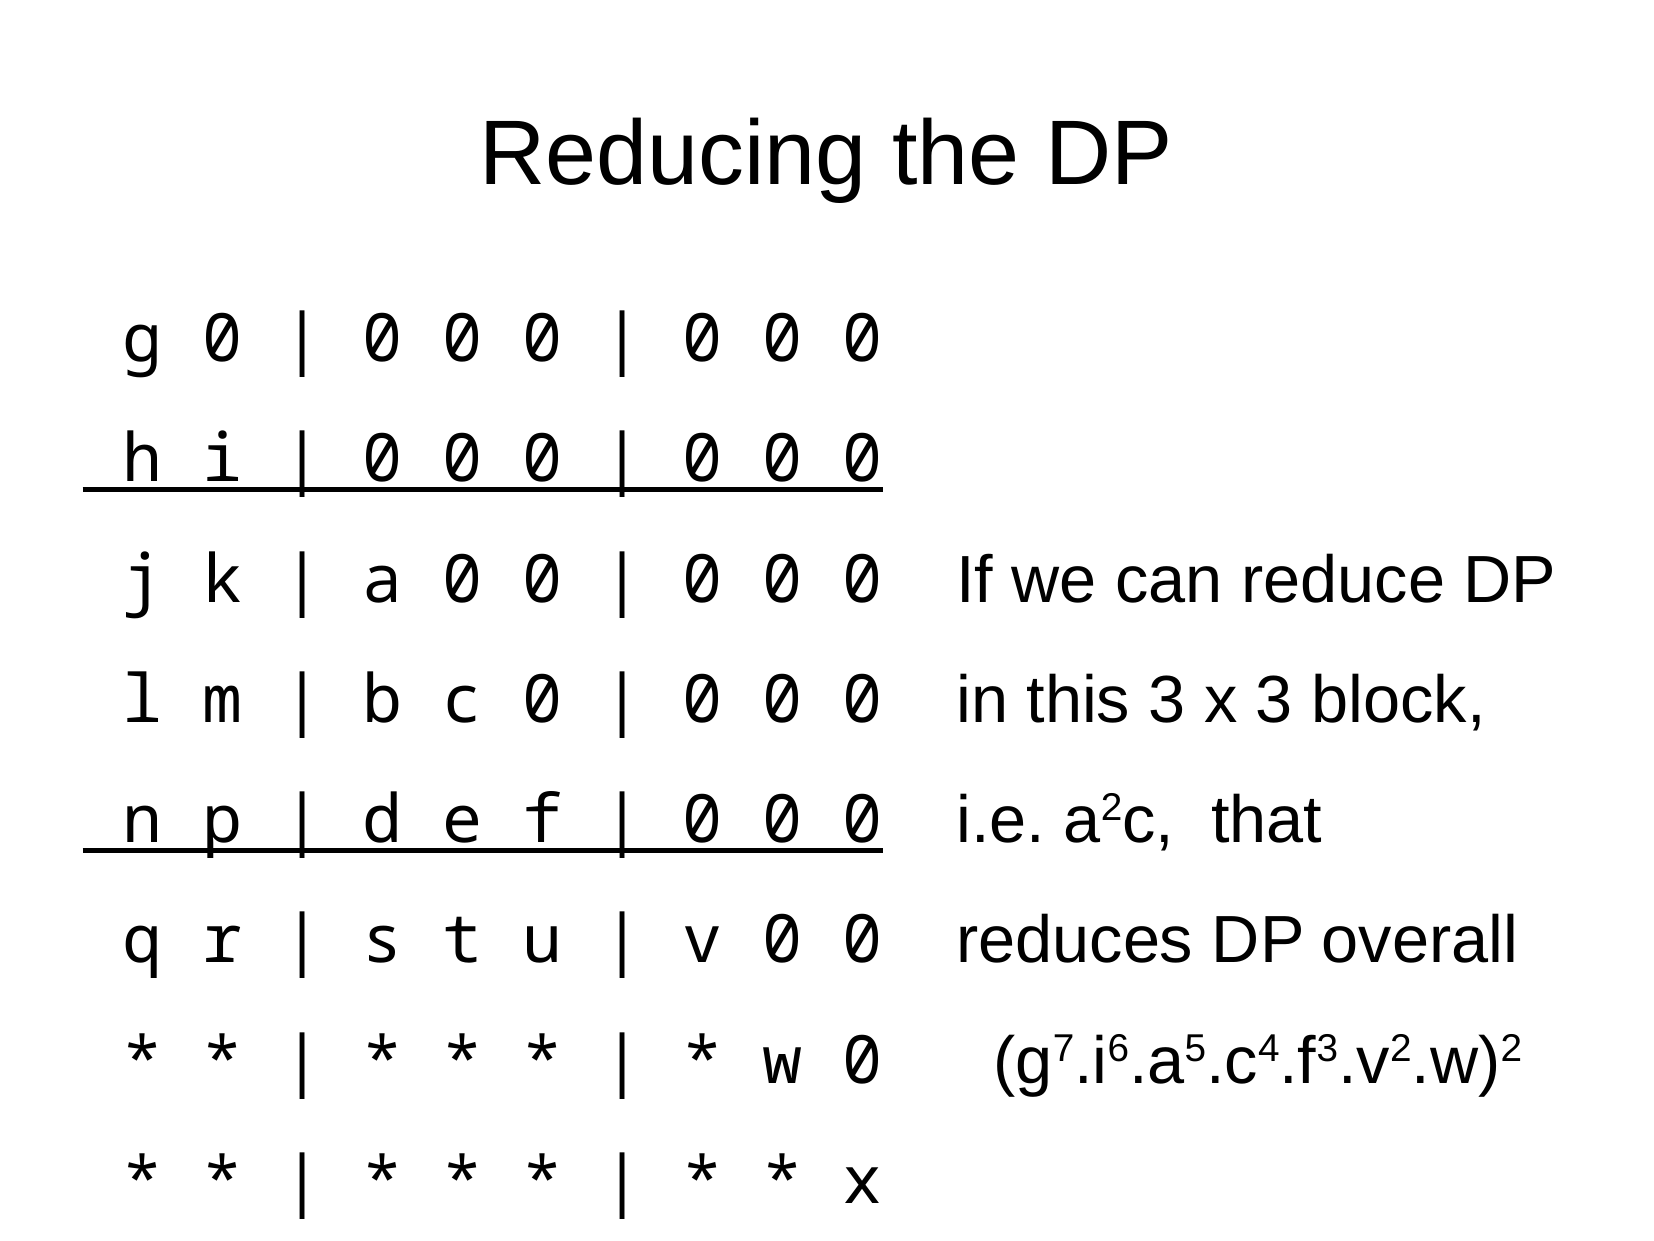

# Reducing the DP
 g 0 | 0 0 0 | 0 0 0
 h i | 0 0 0 | 0 0 0
 j k | a 0 0 | 0 0 0 If we can reduce DP
 l m | b c 0 | 0 0 0 in this 3 x 3 block,
 n p | d e f | 0 0 0 i.e. a2c, that
 q r | s t u | v 0 0 reduces DP overall
 * * | * * * | * w 0 (g7.i6.a5.c4.f3.v2.w)2
 * * | * * * | * * x